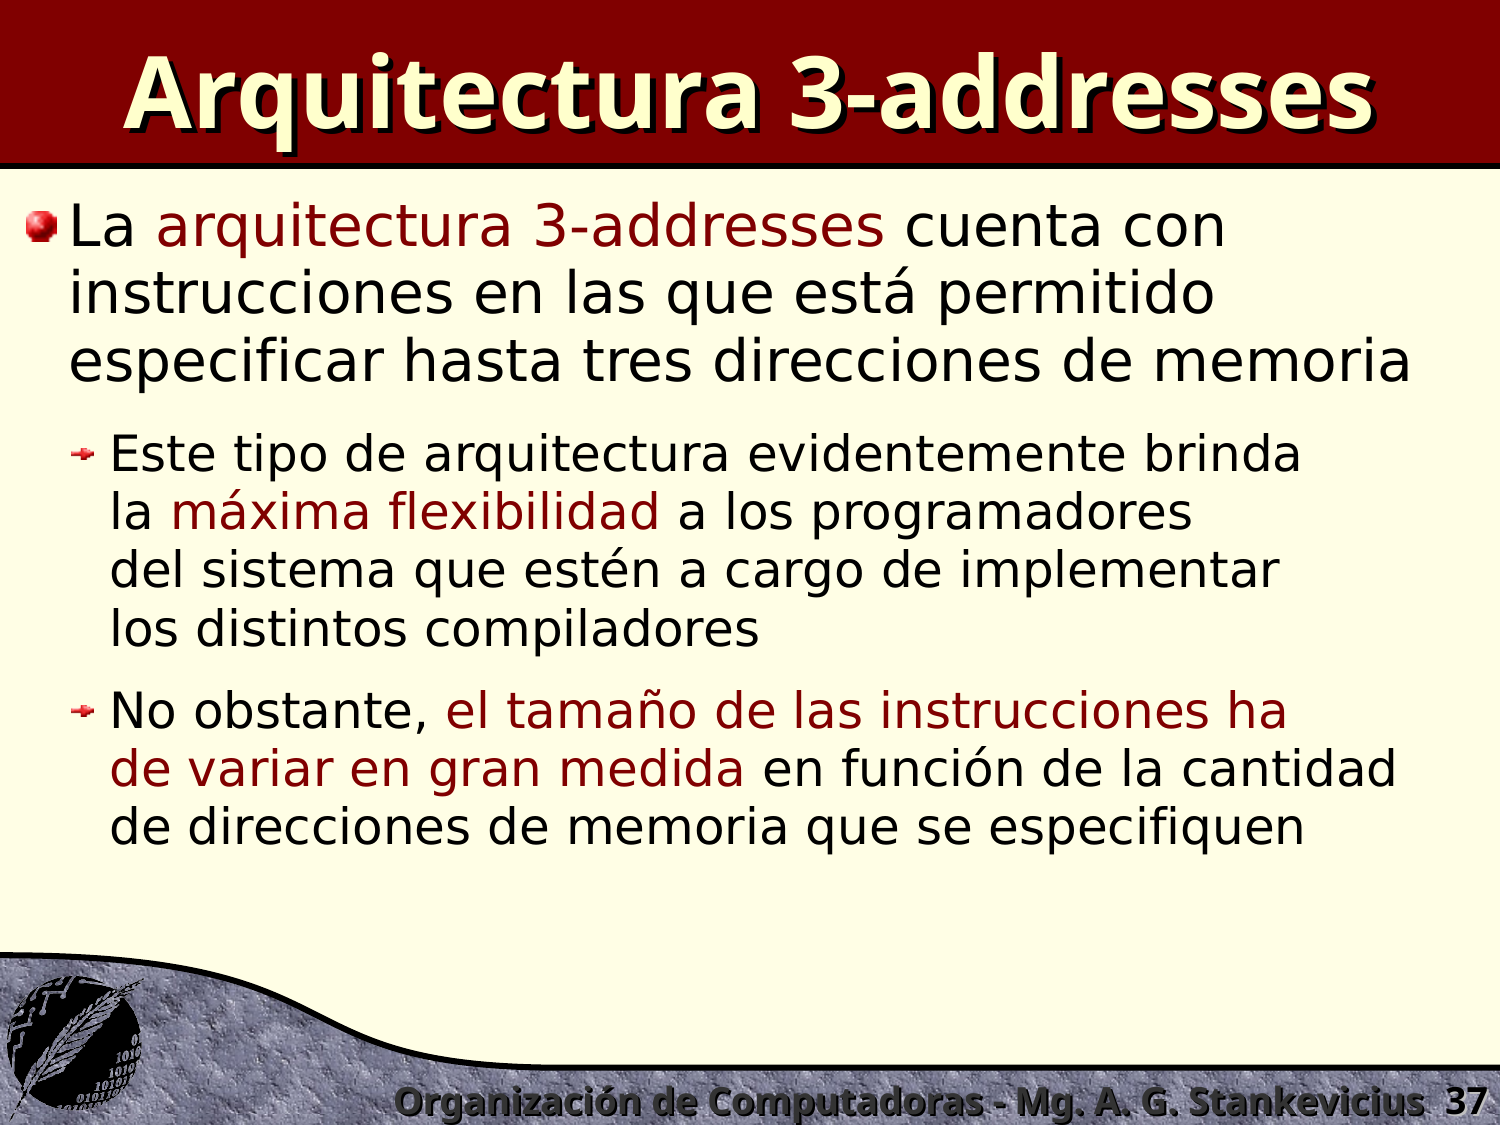

# Arquitectura 3-addresses
La arquitectura 3-addresses cuenta con instrucciones en las que está permitido especificar hasta tres direcciones de memoria
Este tipo de arquitectura evidentemente brinda
la máxima flexibilidad a los programadores
del sistema que estén a cargo de implementar
los distintos compiladores
No obstante, el tamaño de las instrucciones ha
de variar en gran medida en función de la cantidad
de direcciones de memoria que se especifiquen
37